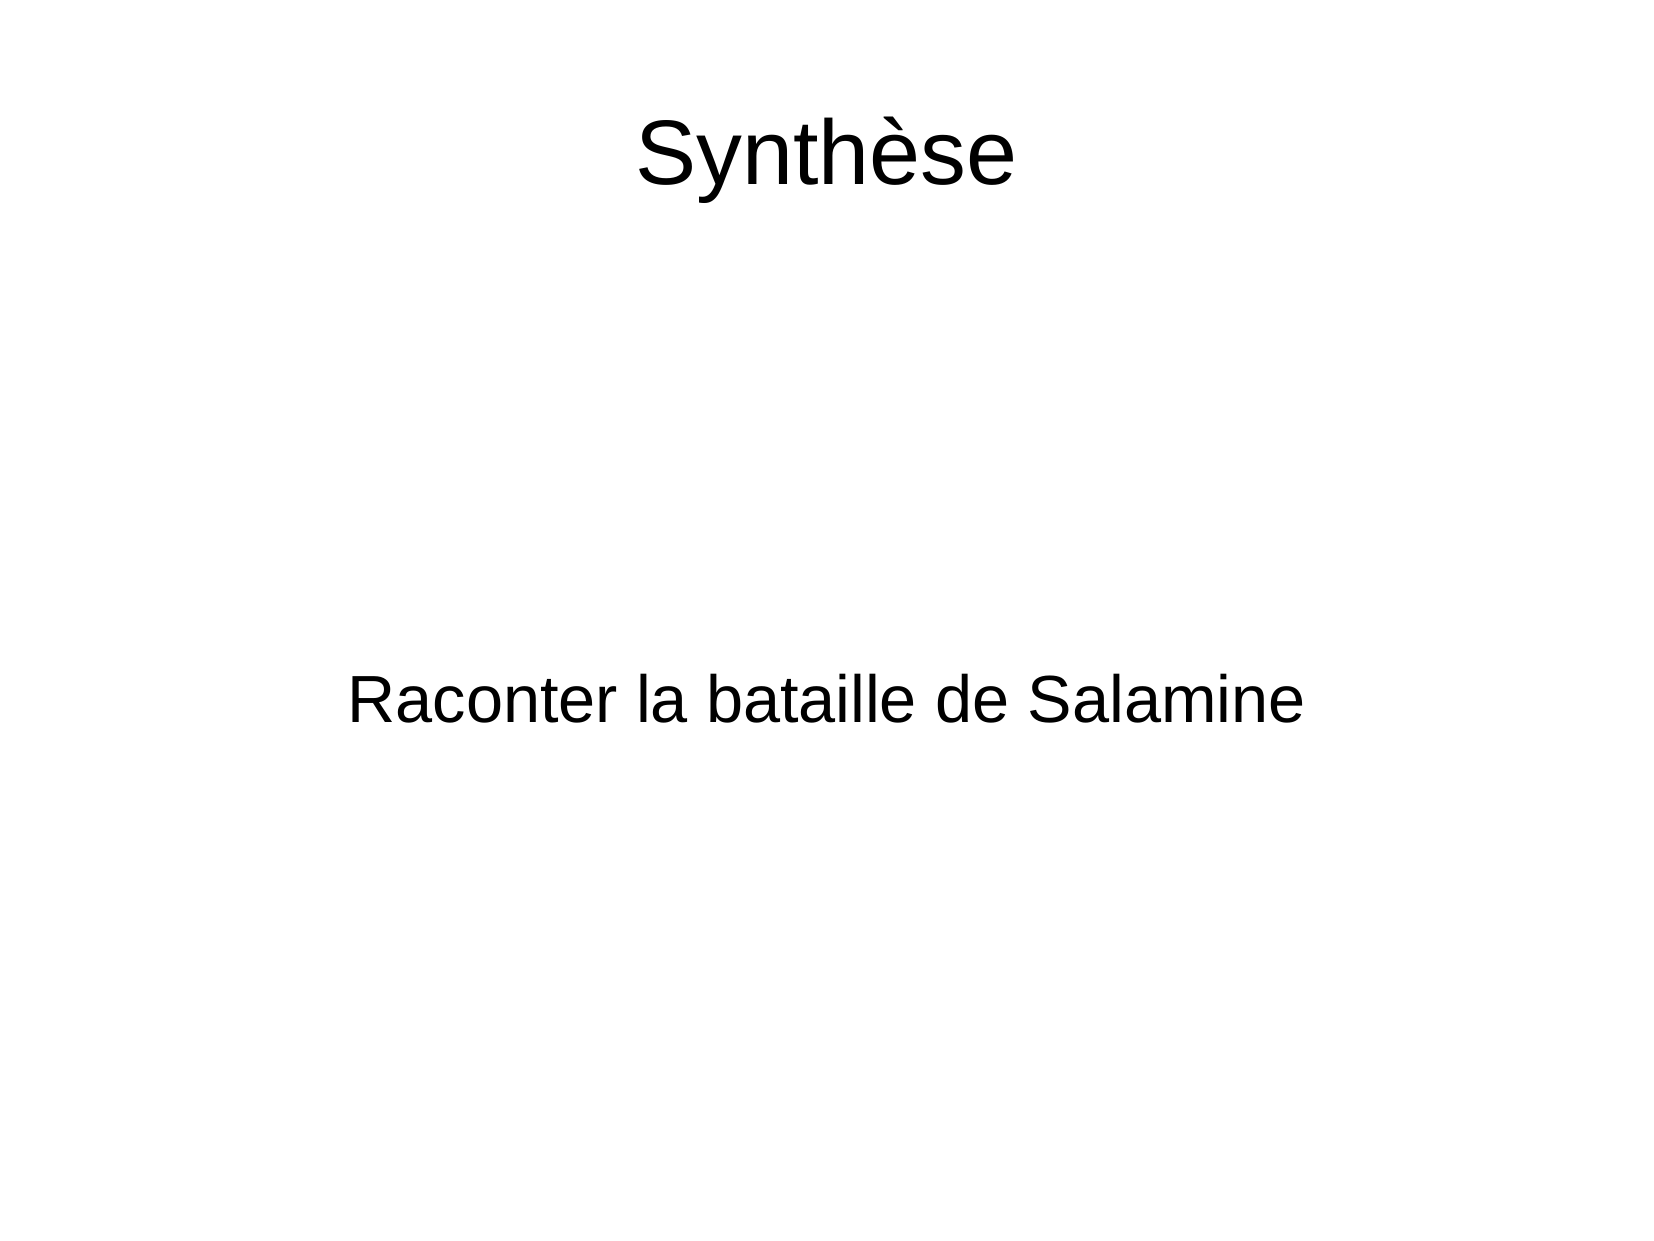

# Synthèse
Raconter la bataille de Salamine